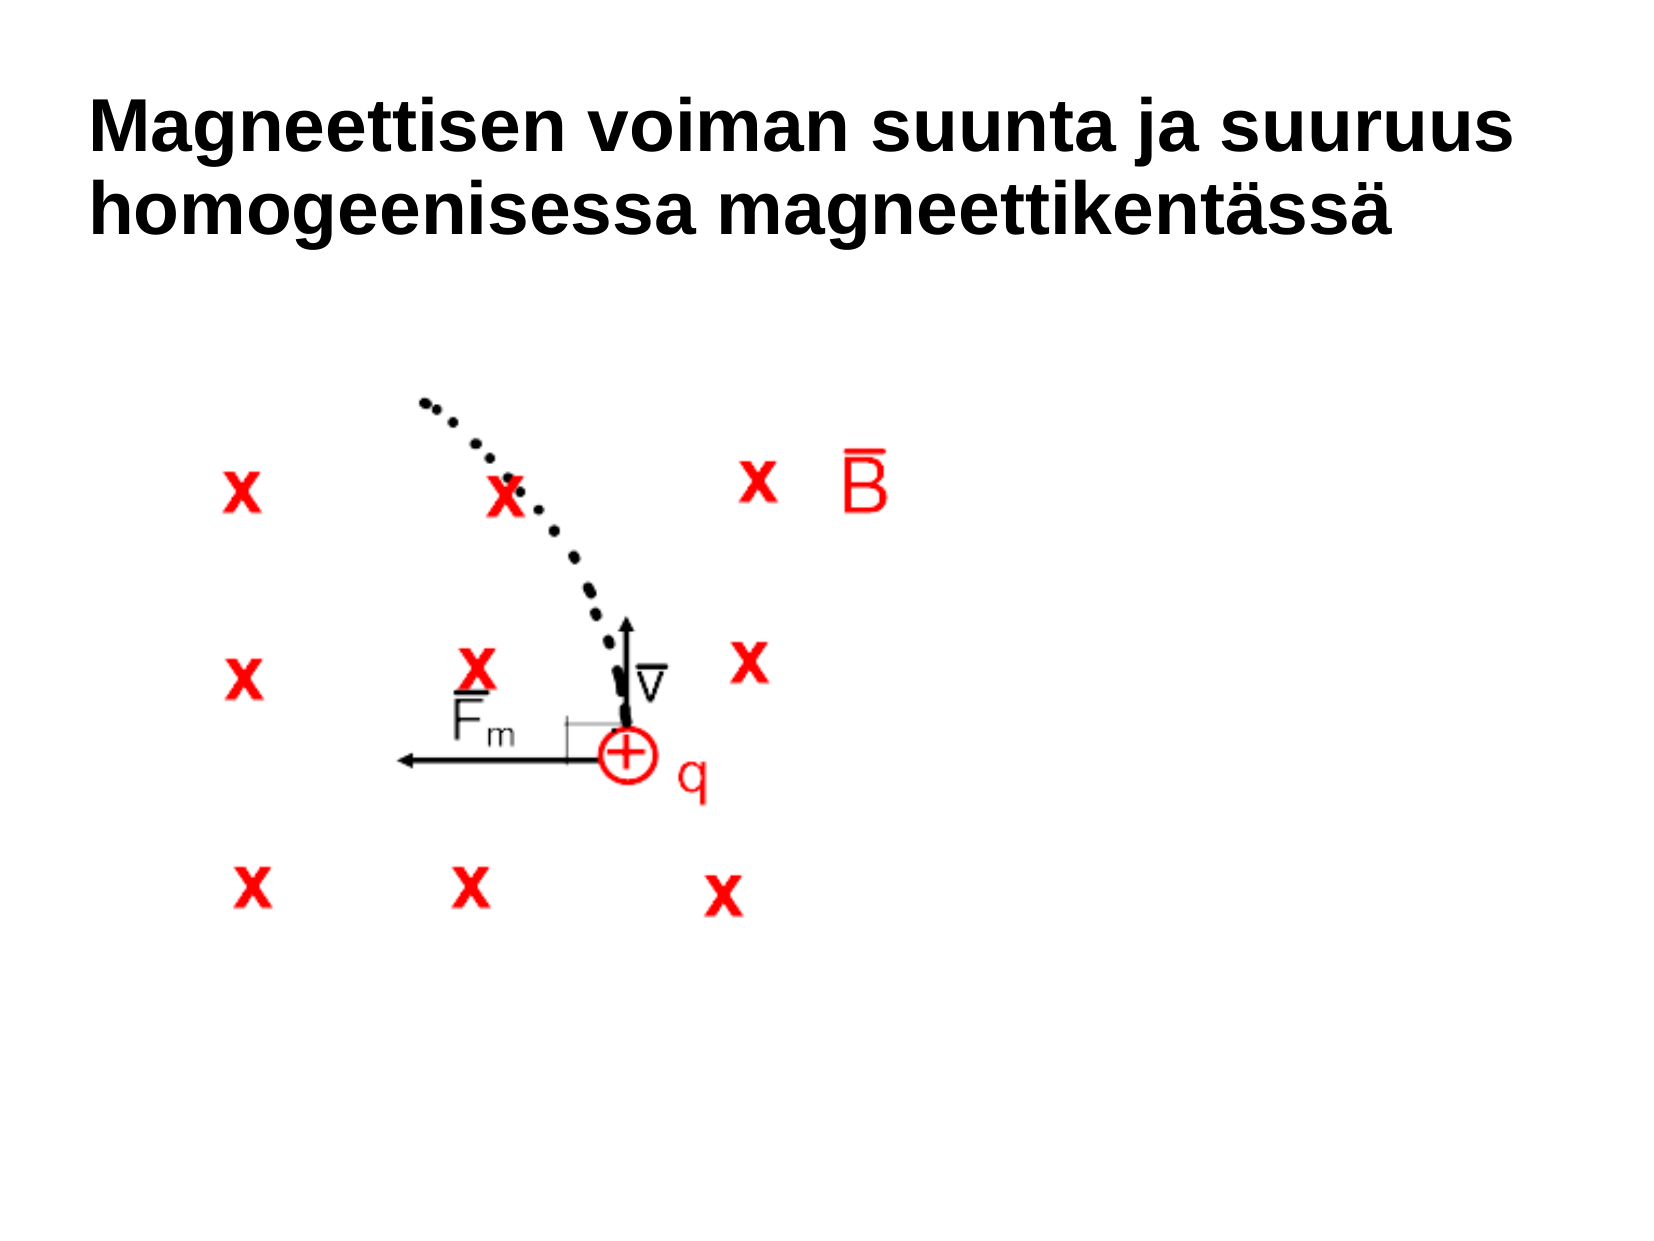

Magneettisen voiman suunta ja suuruus homogeenisessa magneettikentässä